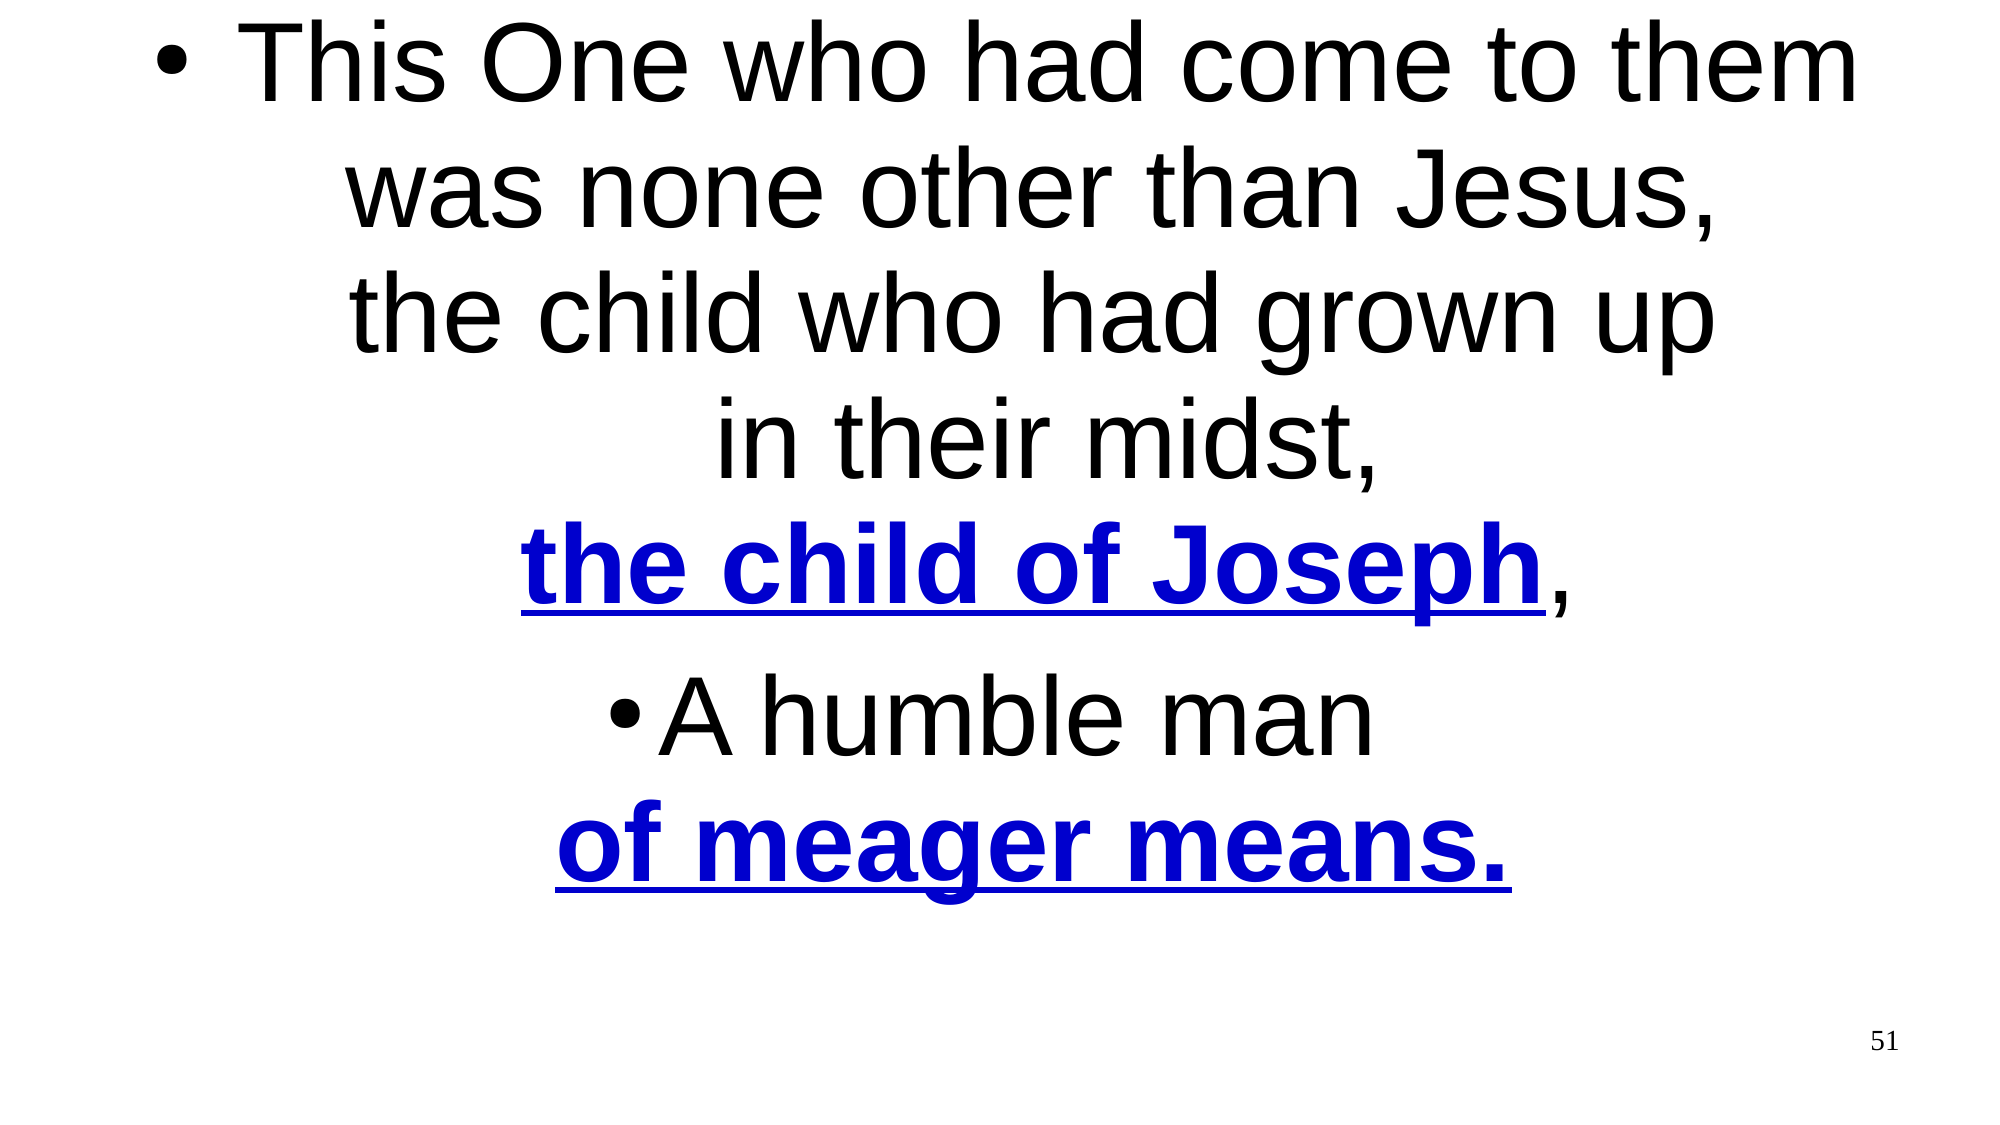

# This One who had come to them was none other than Jesus, the child who had grown up in their midst, the child of Joseph,
A humble man
of meager means.
51